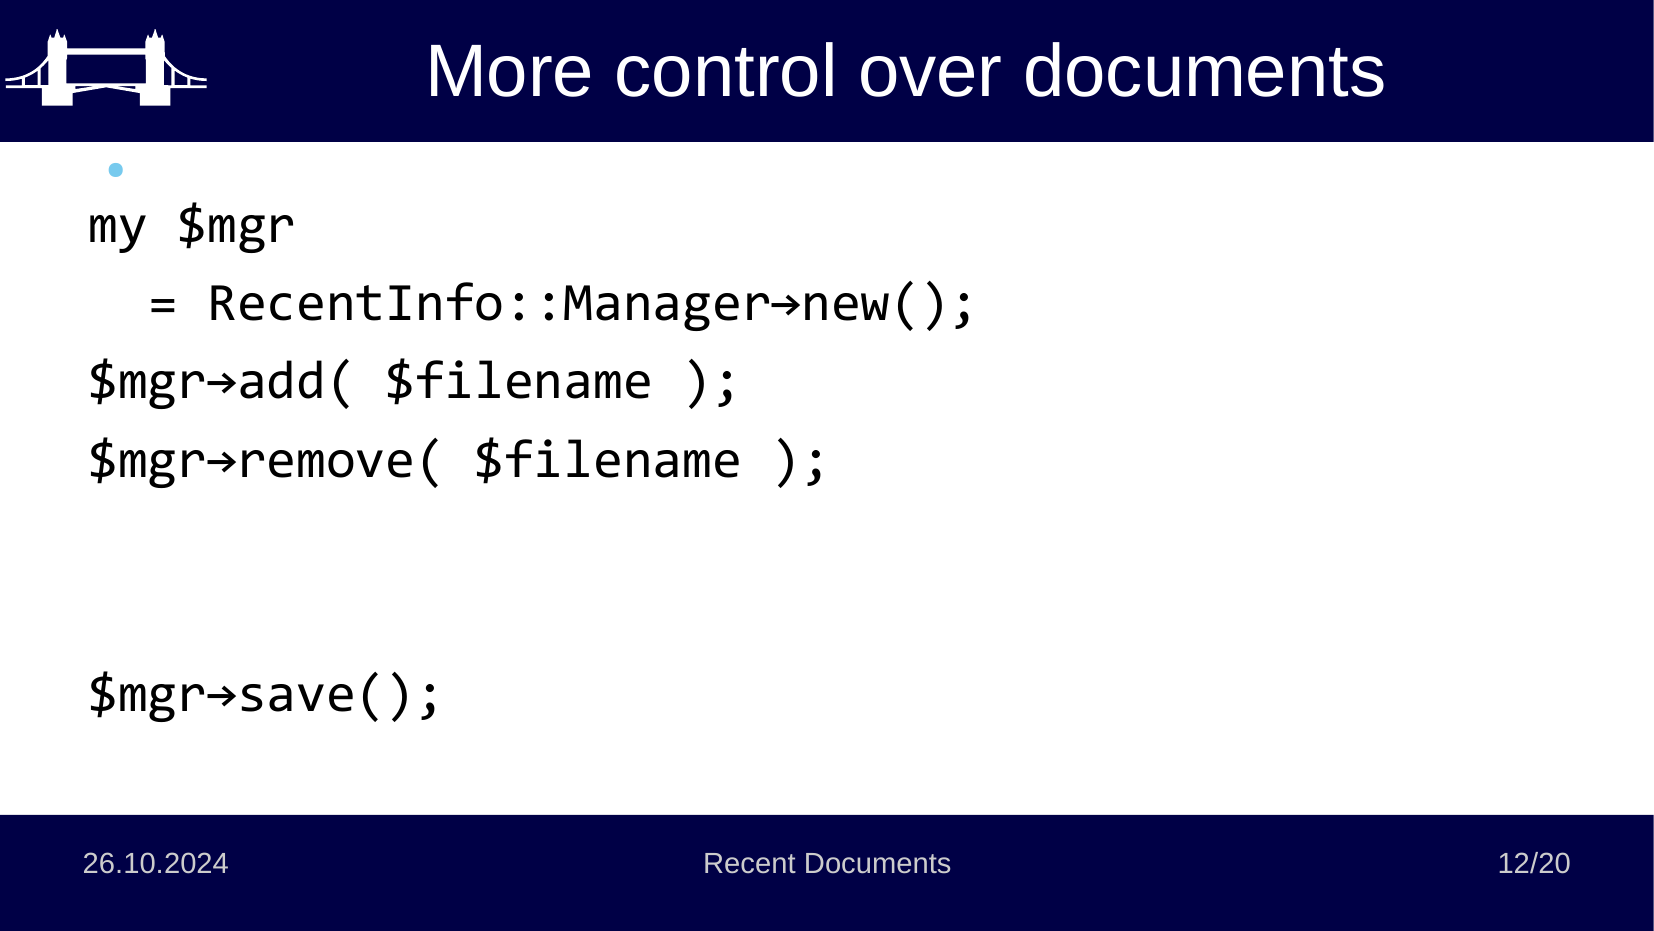

# More control over documents
my $mgr
 = RecentInfo::Manager→new();
$mgr→add( $filename );
$mgr→remove( $filename );
$mgr→save();
08. März 2019
12